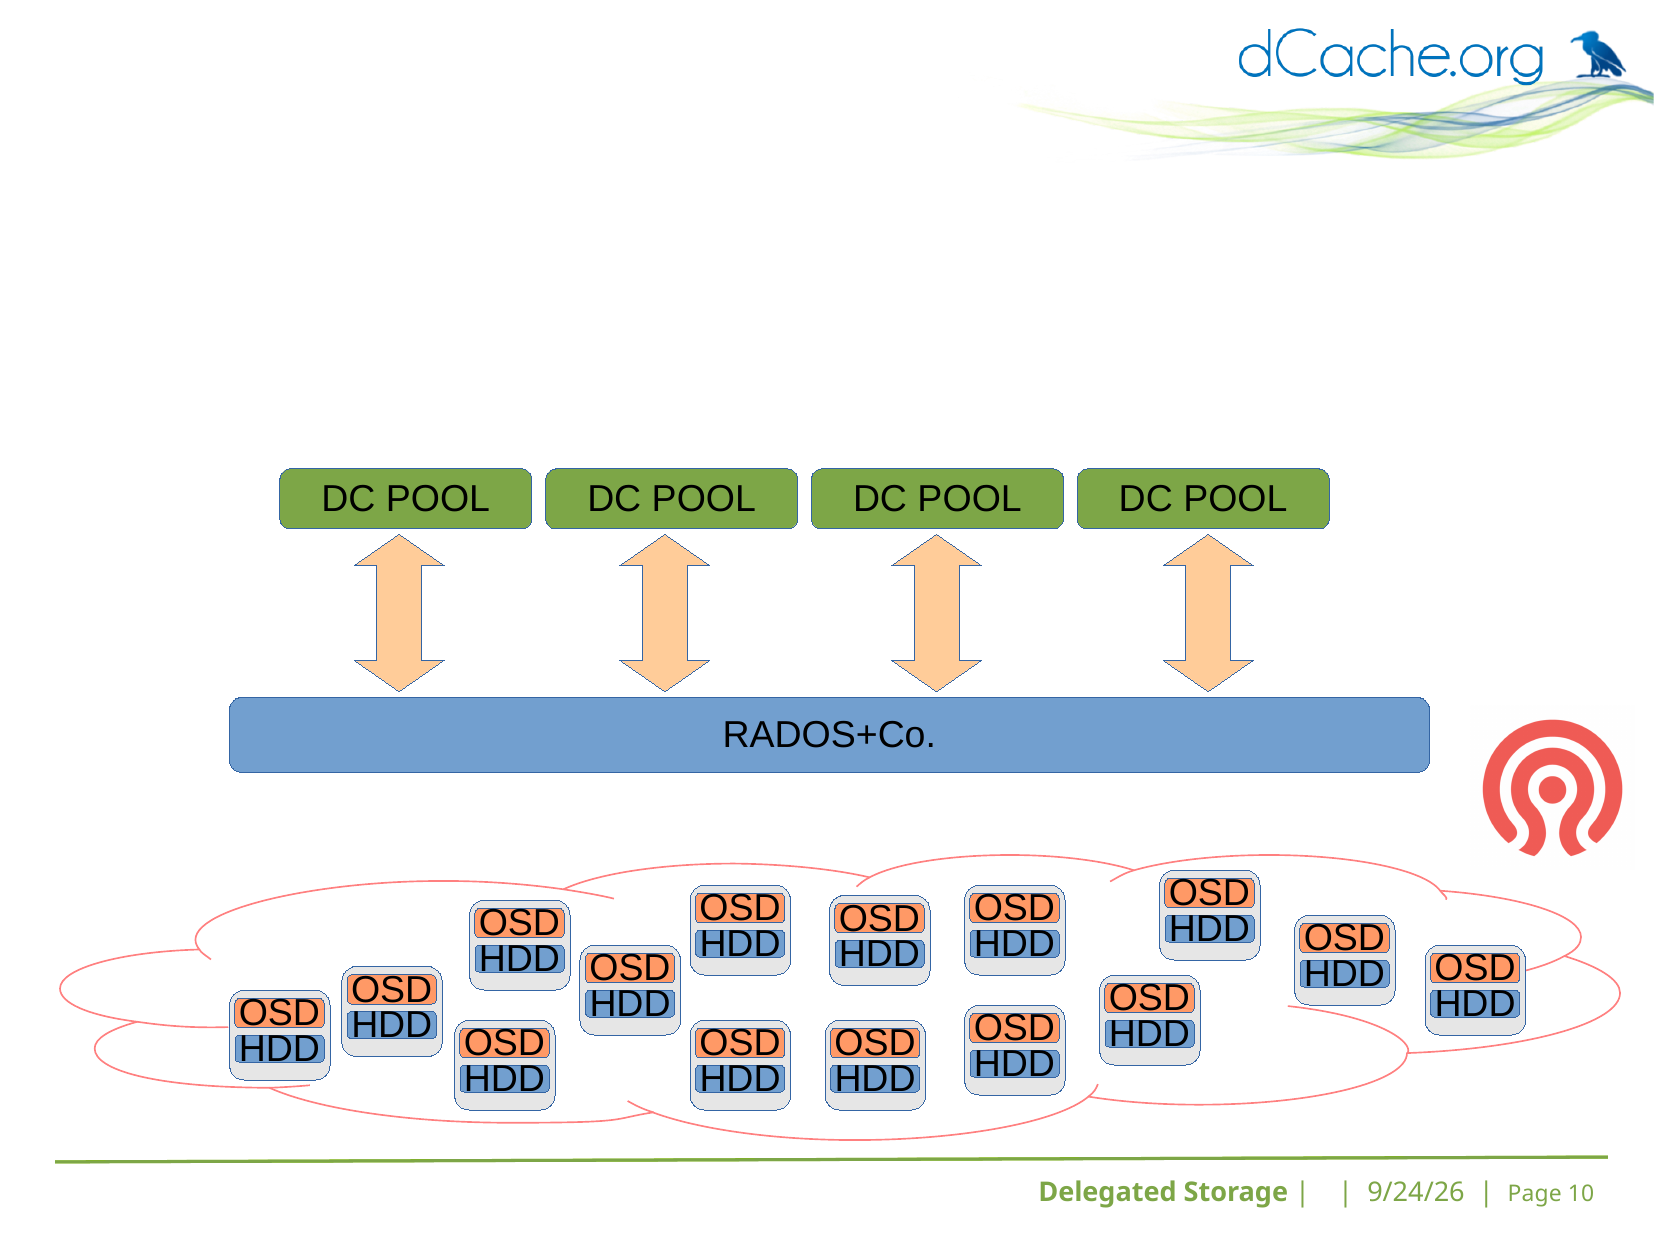

#
DC POOL
DC POOL
DC POOL
DC POOL
RADOS+Co.
OSD
HDD
OSD
HDD
OSD
HDD
OSD
HDD
OSD
HDD
OSD
HDD
OSD
HDD
OSD
HDD
OSD
HDD
OSD
HDD
OSD
HDD
OSD
HDD
OSD
HDD
OSD
HDD
OSD
HDD
10